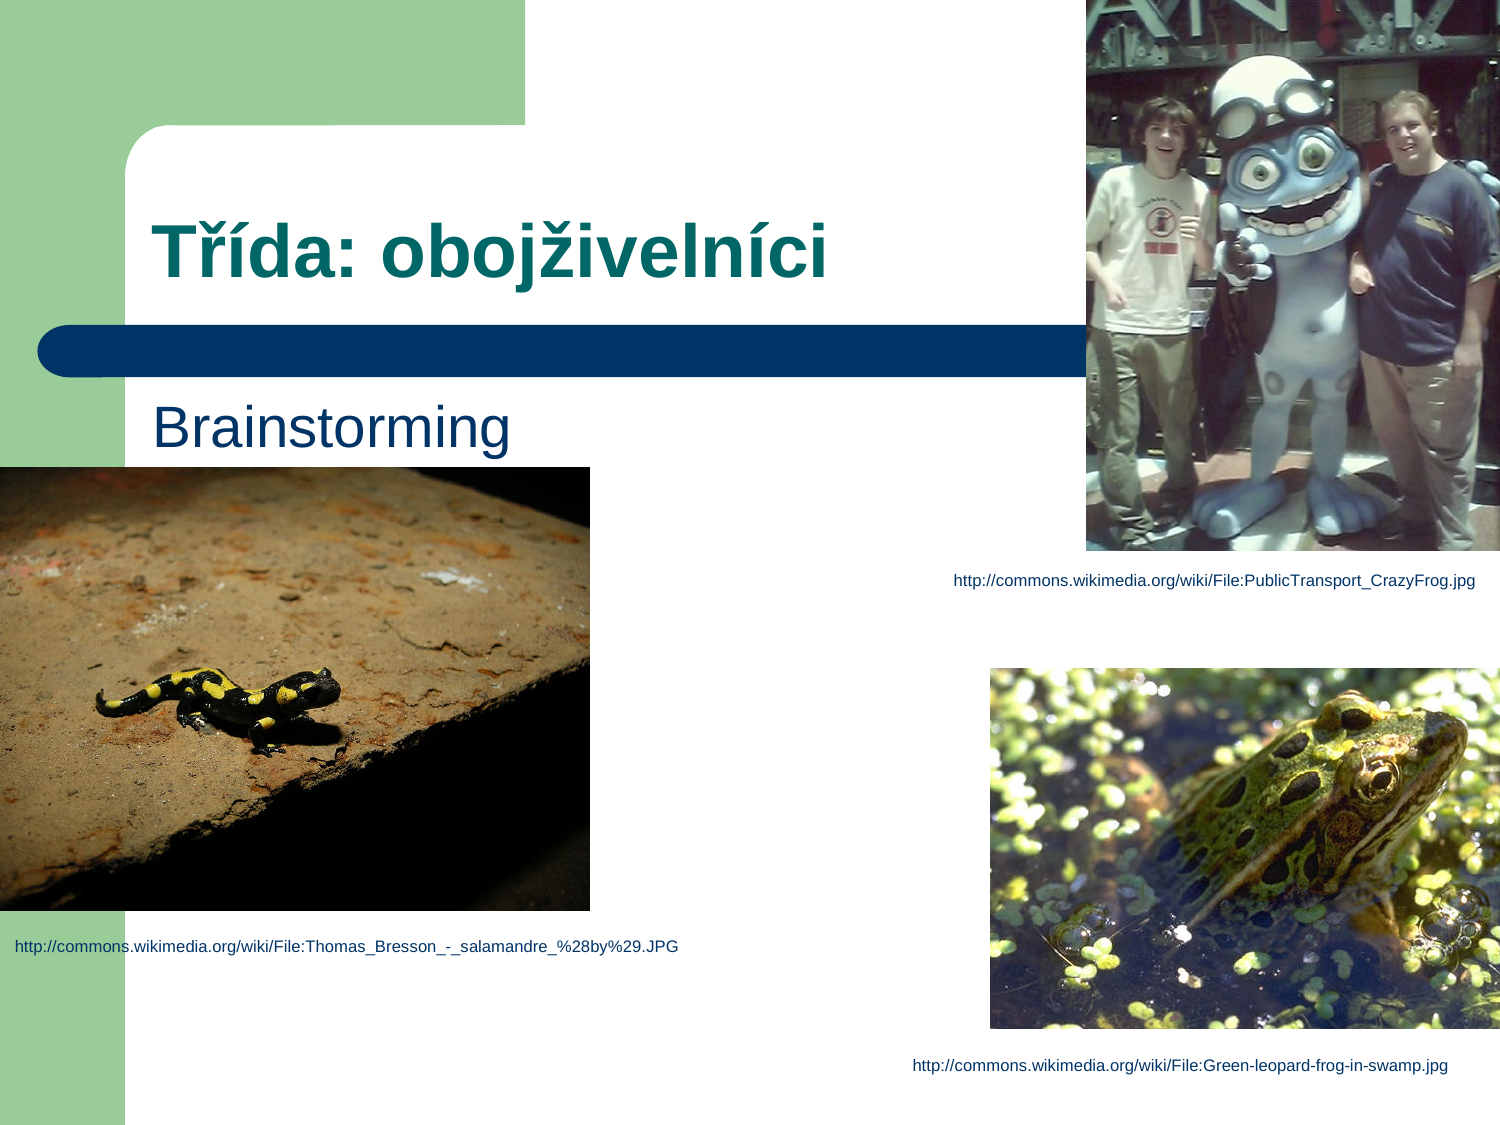

# Třída: obojživelníci
Brainstorming
http://commons.wikimedia.org/wiki/File:PublicTransport_CrazyFrog.jpg
http://commons.wikimedia.org/wiki/File:Thomas_Bresson_-_salamandre_%28by%29.JPG
http://commons.wikimedia.org/wiki/File:Green-leopard-frog-in-swamp.jpg